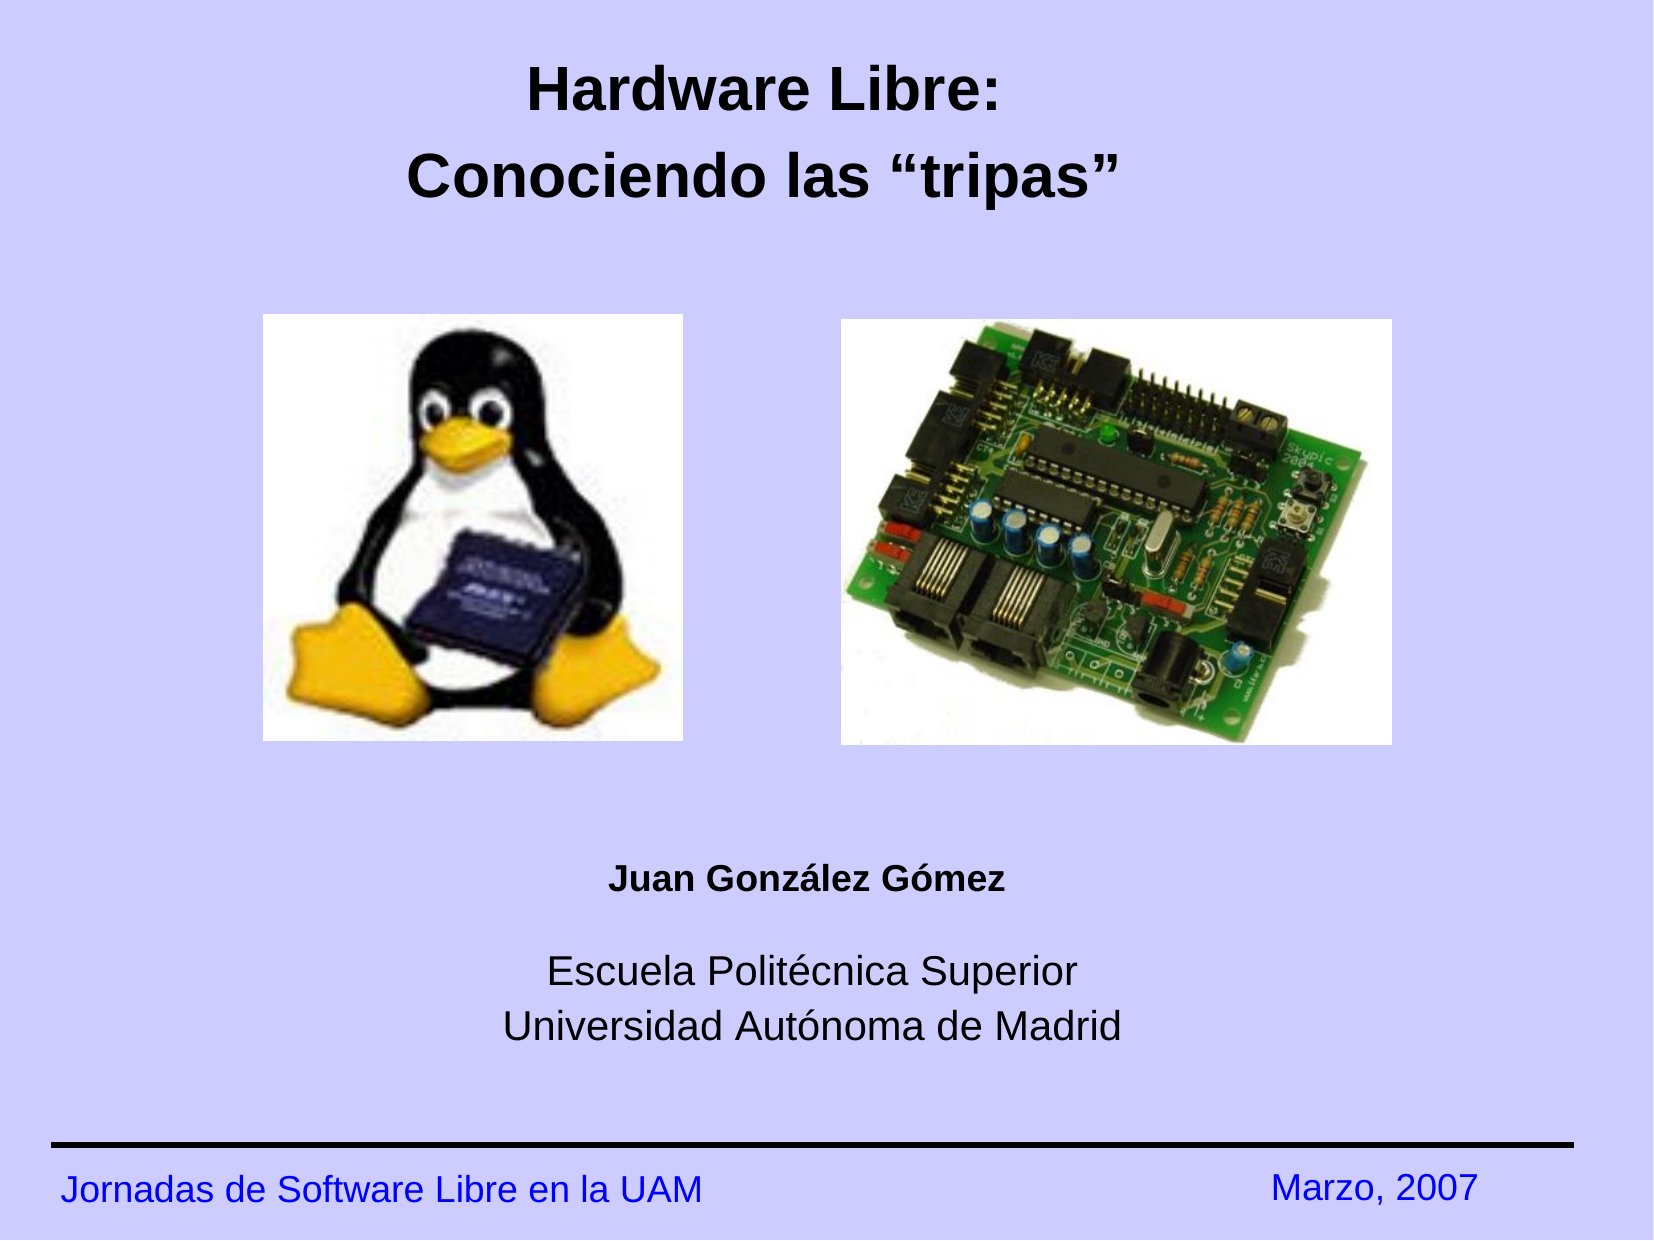

# Hardware Libre: Conociendo las “tripas”
Juan González Gómez
Escuela Politécnica Superior
Universidad Autónoma de Madrid
Marzo, 2007
Jornadas de Software Libre en la UAM